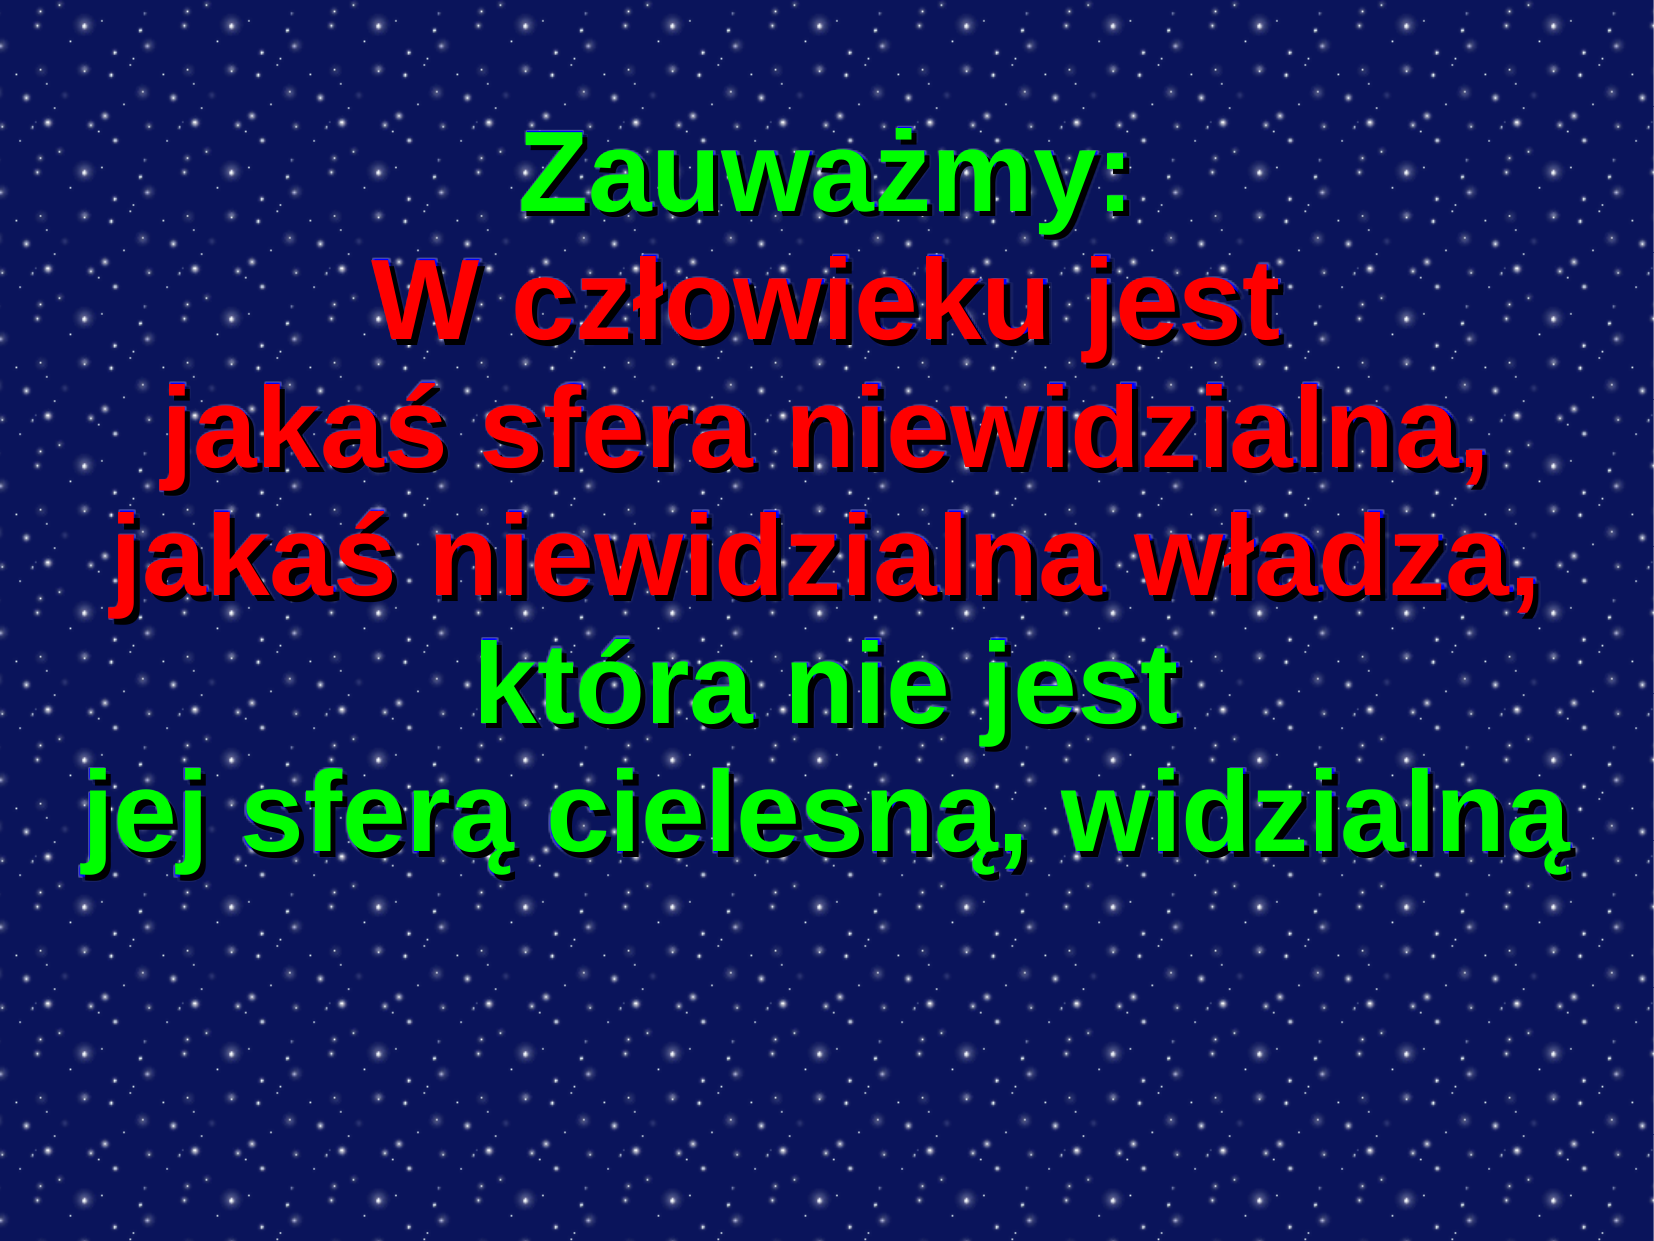

# Zauważmy:
W człowieku jest
jakaś sfera niewidzialna,
jakaś niewidzialna władza,
która nie jest
jej sferą cielesną, widzialną